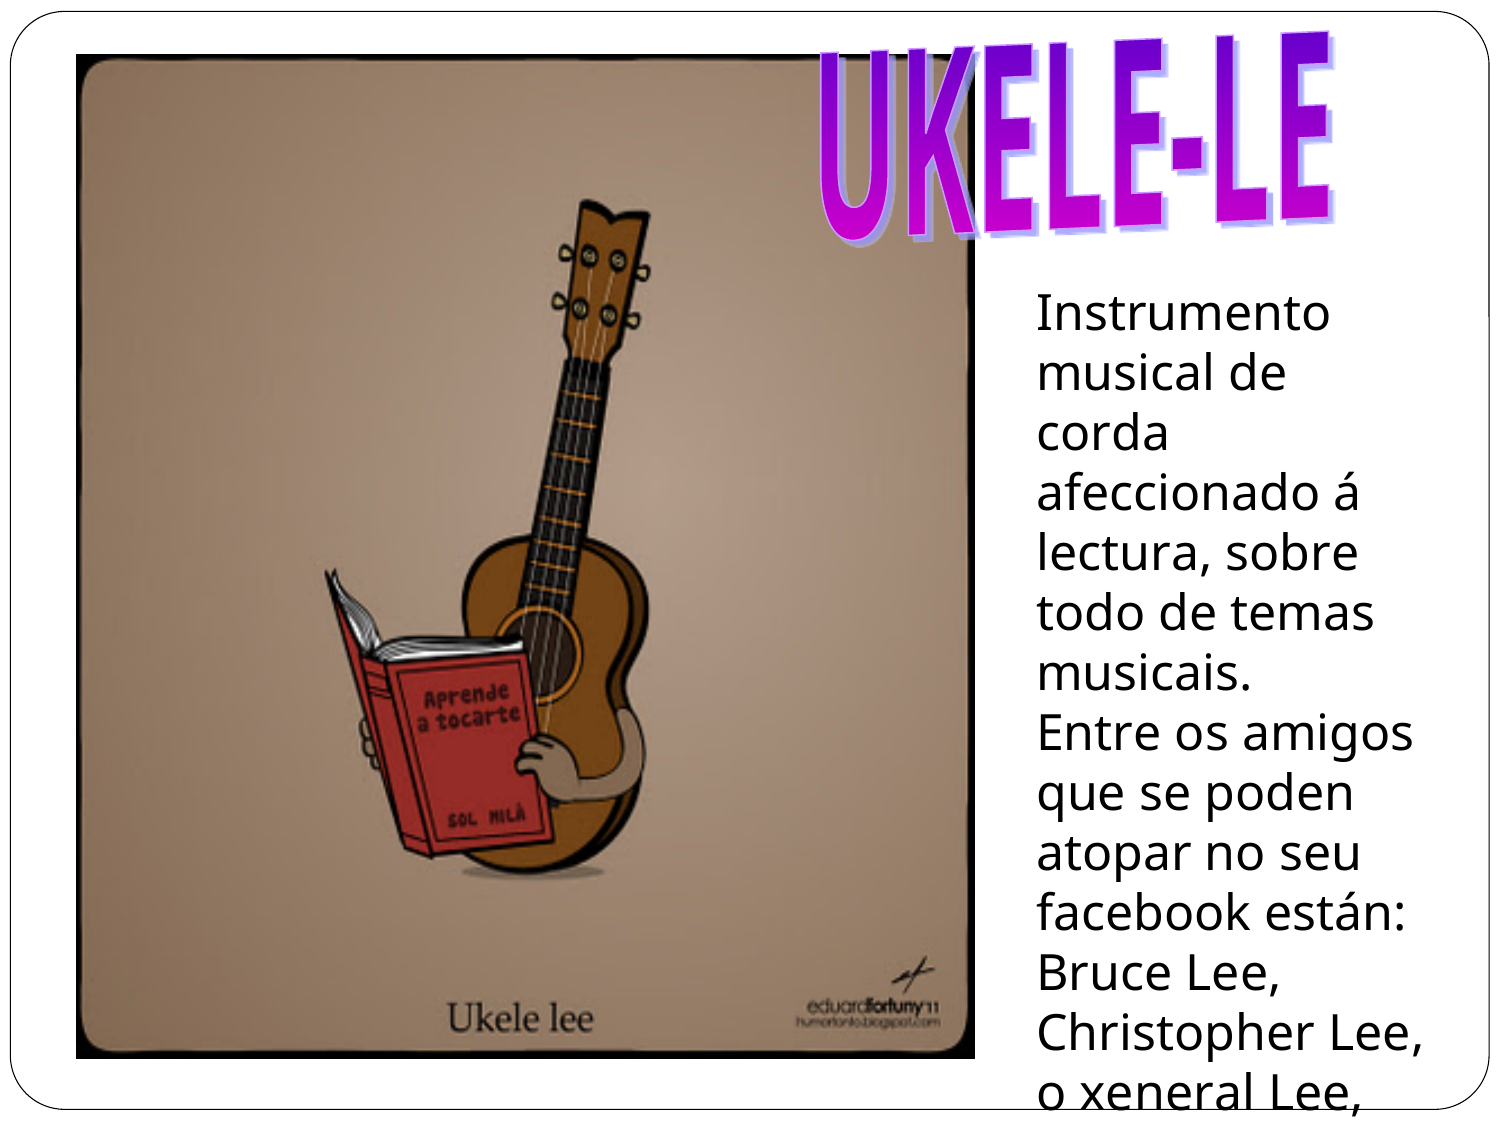

UKELE-LE
Instrumento musical de corda afeccionado á lectura, sobre todo de temas musicais.
Entre os amigos que se poden atopar no seu facebook están: Bruce Lee, Christopher Lee, o xeneral Lee, Spike Lee ou Lee Marvin